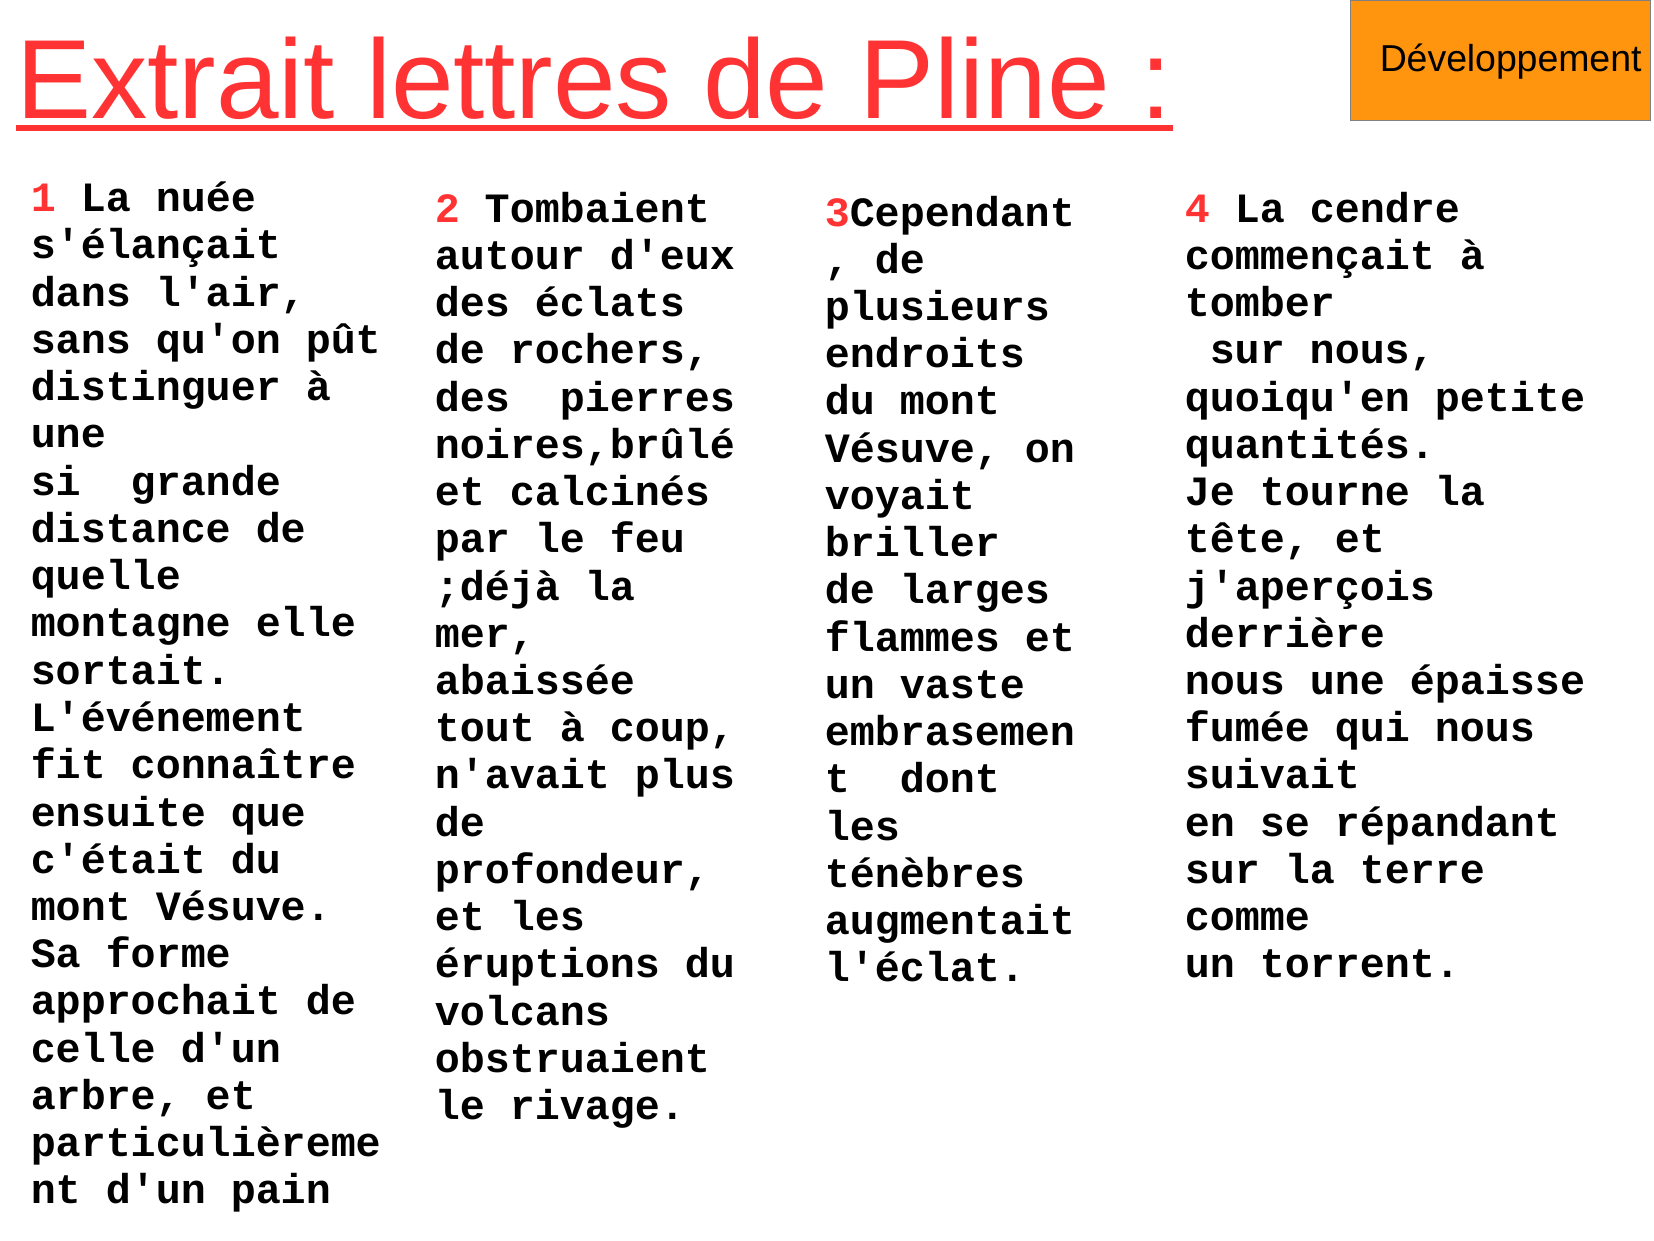

Extrait lettres de Pline :
Développement
1 La nuée s'élançait dans l'air, sans qu'on pût distinguer à une
si grande distance de quelle montagne elle sortait. L'événement
fit connaître ensuite que c'était du mont Vésuve. Sa forme
approchait de celle d'un arbre, et particulièrement d'un pain
2 Tombaient autour d'eux des éclats de rochers,
des pierres noires,brûlé et calcinés par le feu
;déjà la mer, abaissée tout à coup, n'avait plus de
profondeur, et les éruptions du volcans obstruaient
le rivage.
4 La cendre commençait à tomber
 sur nous, quoiqu'en petite quantités.
Je tourne la tête, et j'aperçois derrière
nous une épaisse fumée qui nous suivait
en se répandant sur la terre comme
un torrent.
3Cependant, de plusieurs endroits
du mont Vésuve, on voyait briller
de larges flammes et un vaste
embrasement dont les ténèbres
augmentait l'éclat.